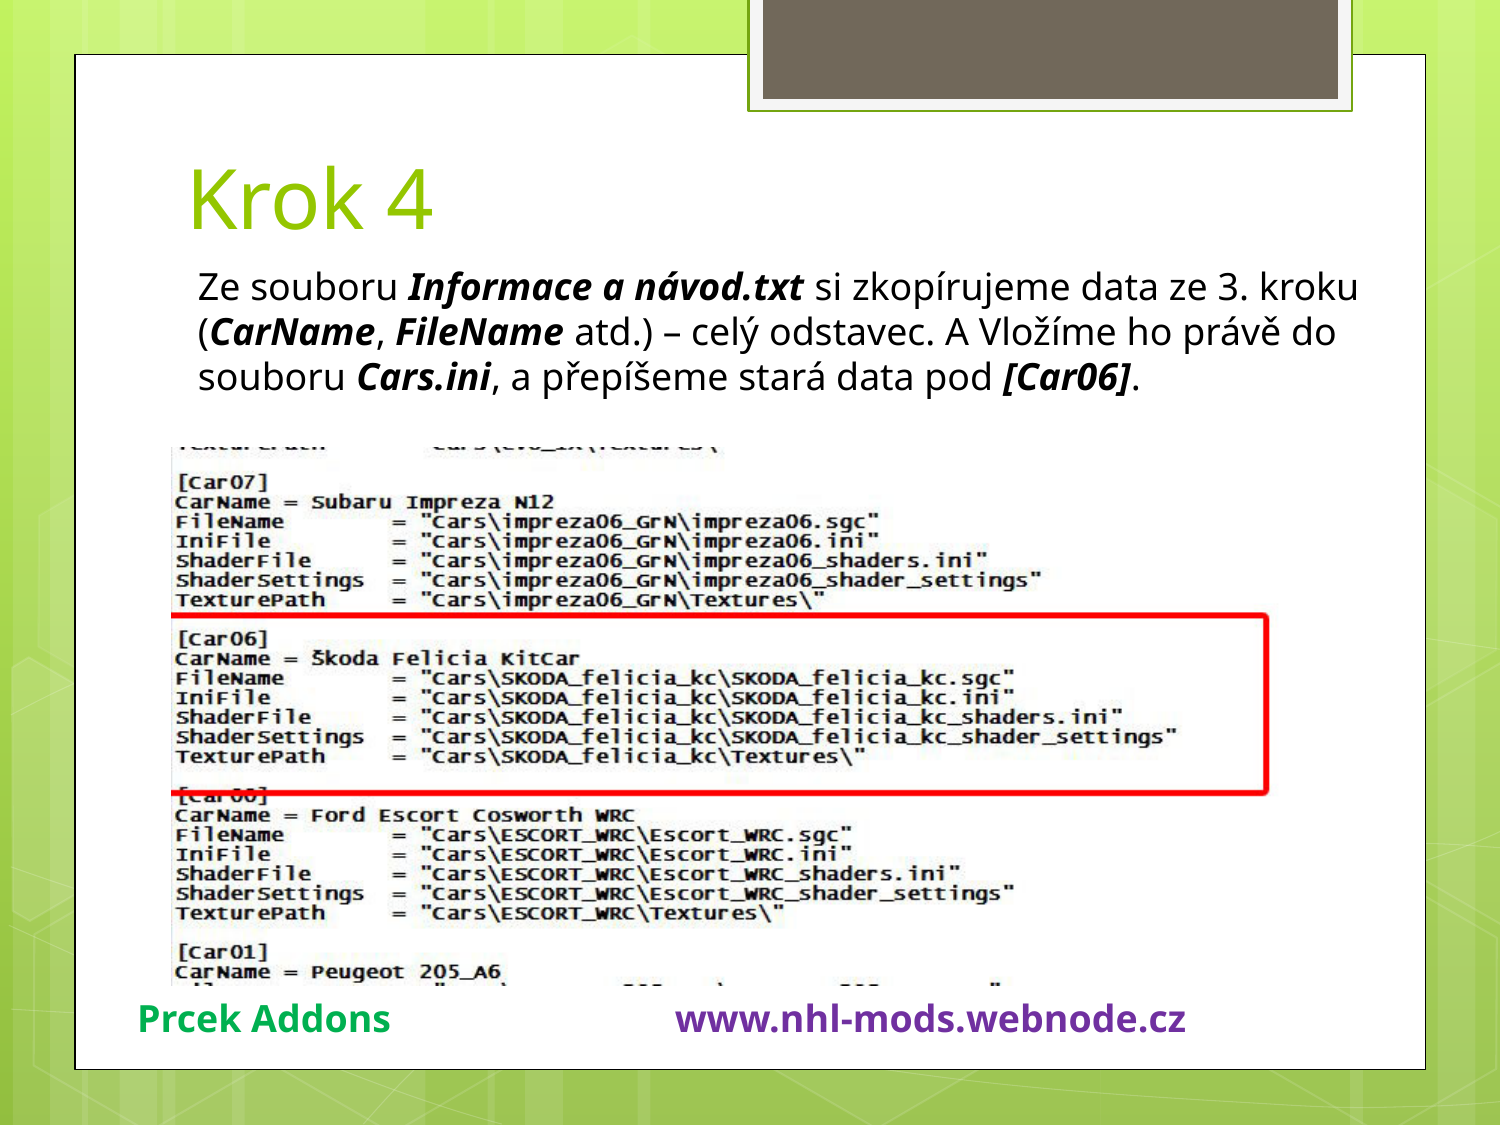

# Krok 4
Ze souboru Informace a návod.txt si zkopírujeme data ze 3. kroku (CarName, FileName atd.) – celý odstavec. A Vložíme ho právě do souboru Cars.ini, a přepíšeme stará data pod [Car06].
Prcek Addons 			 www.nhl-mods.webnode.cz